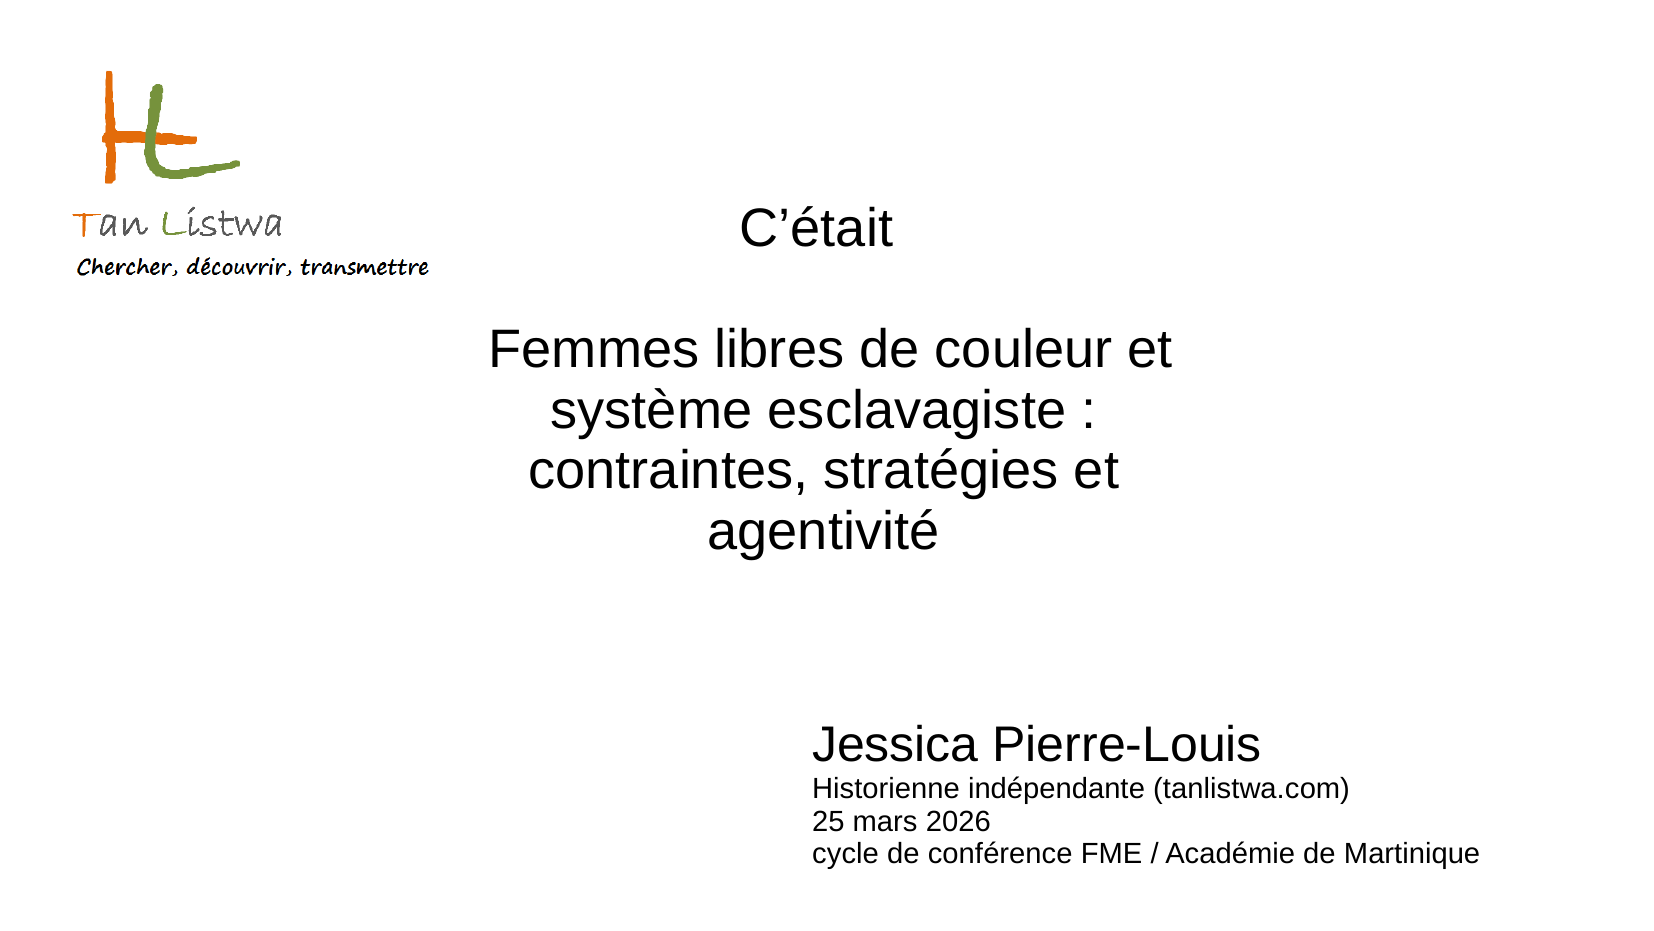

# C’était Femmes libres de couleur et système esclavagiste : contraintes, stratégies et agentivité
Jessica Pierre-Louis
Historienne indépendante (tanlistwa.com)
25 mars 2026
cycle de conférence FME / Académie de Martinique